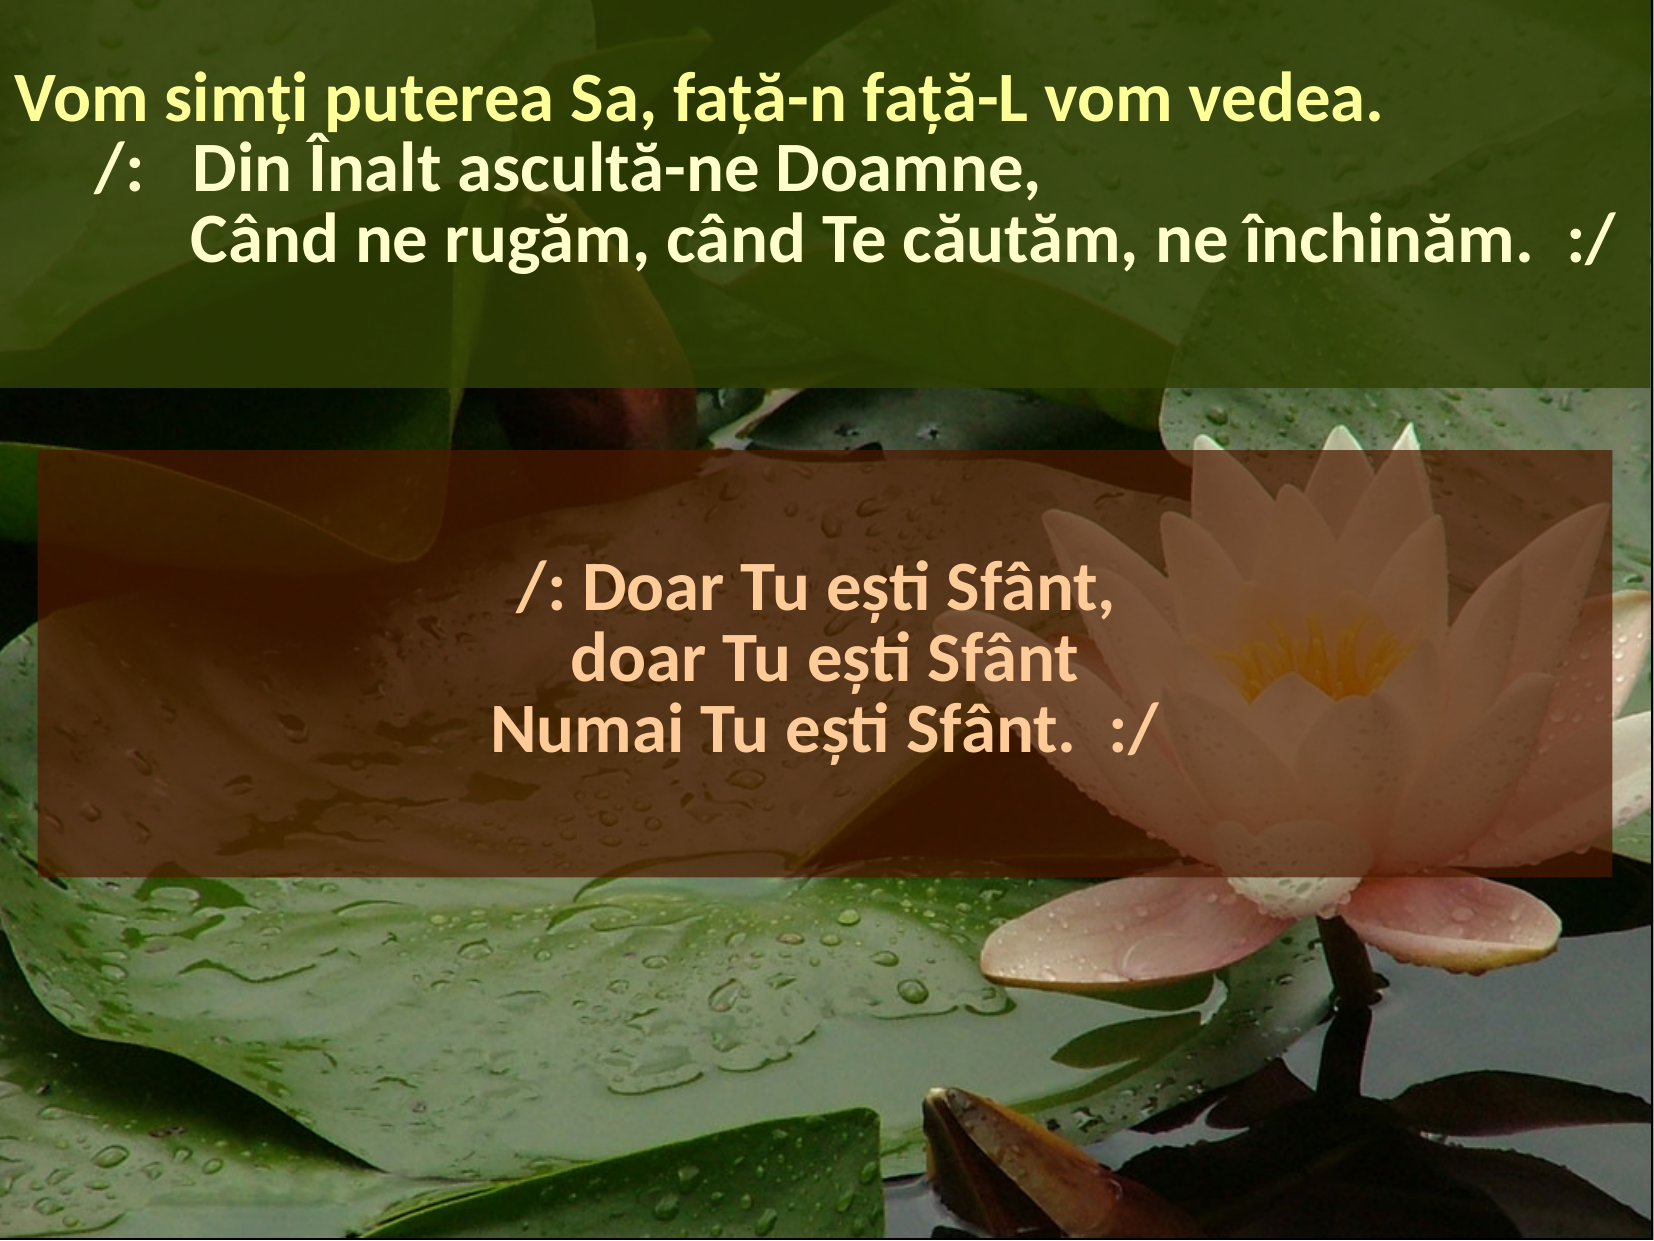

Vom simţi puterea Sa, faţă-n faţă-L vom vedea.
 /: Din Înalt ascultă-ne Doamne,
 Când ne rugăm, când Te căutăm, ne închinăm. :/
/: Doar Tu eşti Sfânt,
doar Tu eşti Sfânt
Numai Tu eşti Sfânt. :/